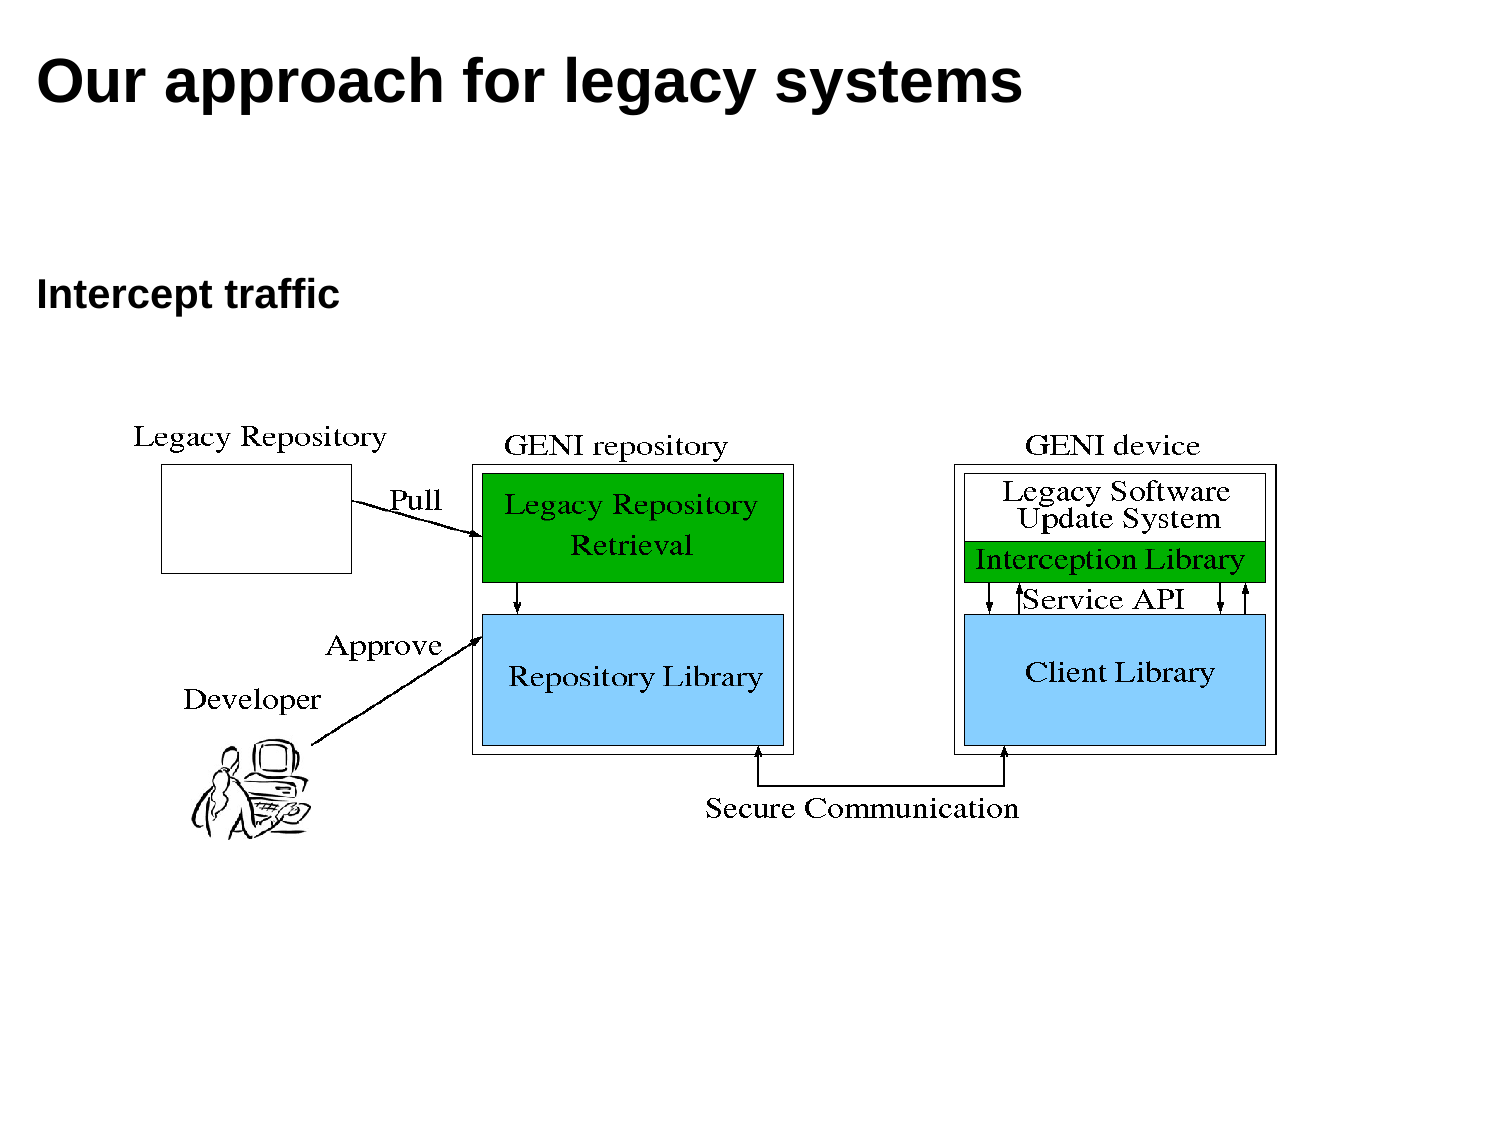

# Our approach for legacy systems
Intercept traffic